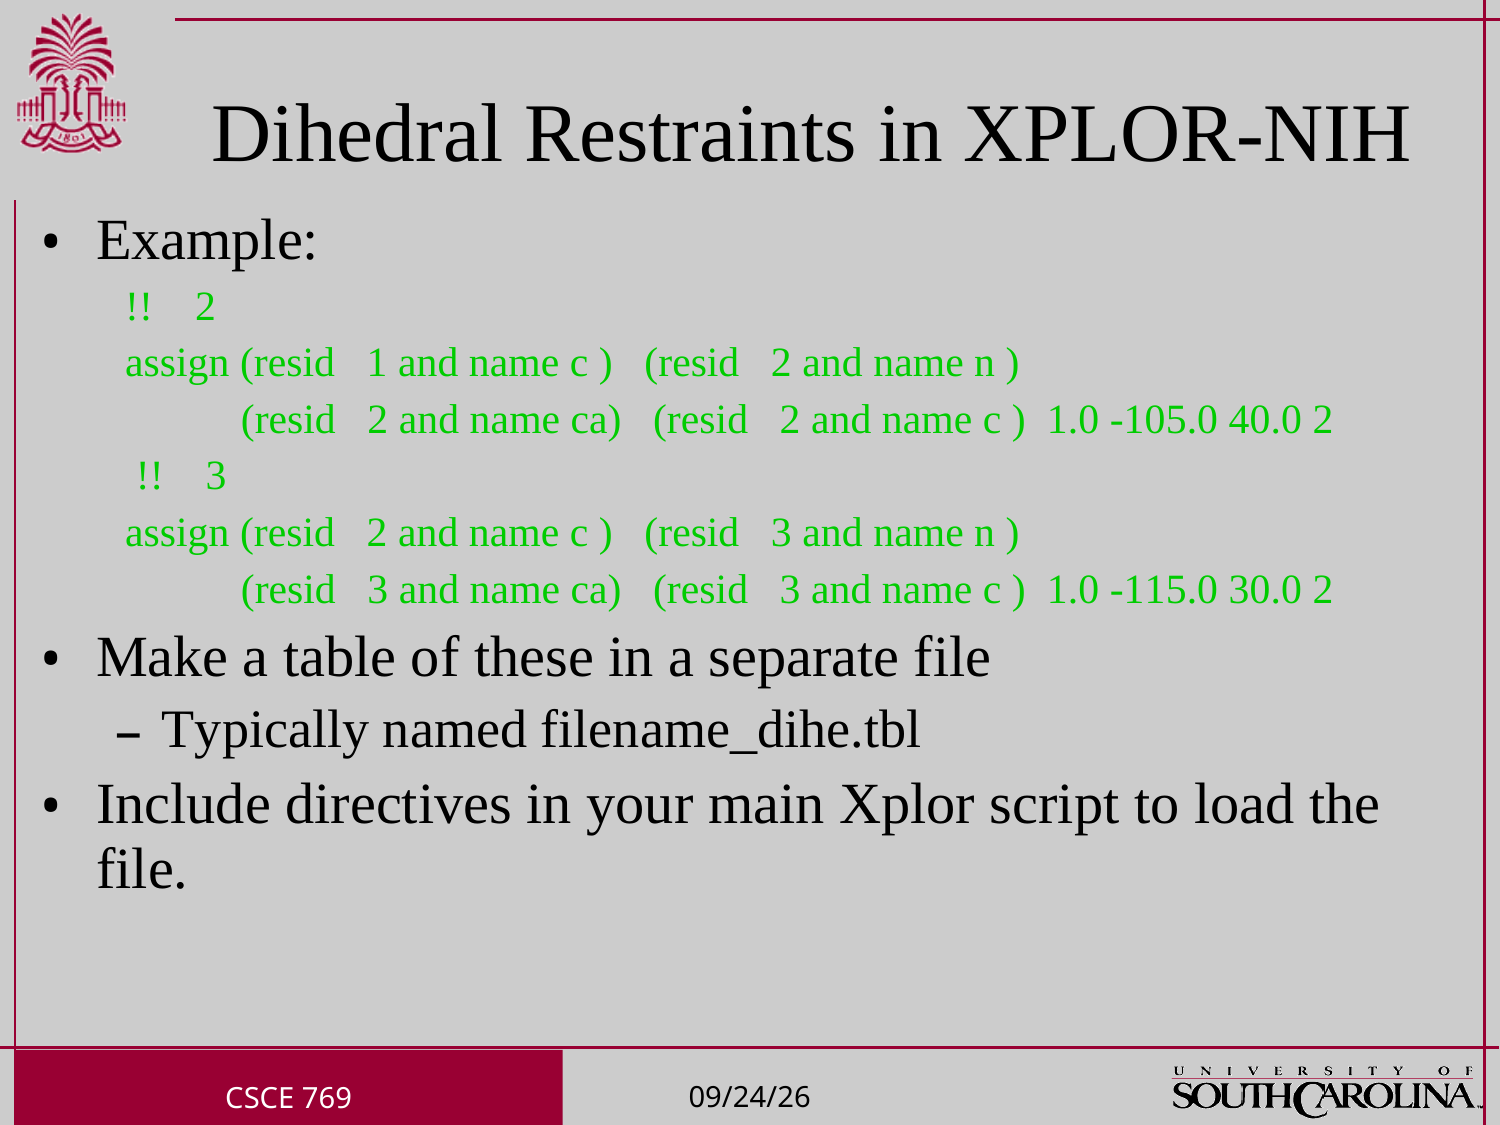

# Dihedral Restraints in XPLOR-NIH
Example:
 !! 2
 assign (resid 1 and name c ) (resid 2 and name n )
 (resid 2 and name ca) (resid 2 and name c ) 1.0 -105.0 40.0 2
 !! 3
 assign (resid 2 and name c ) (resid 3 and name n )
 (resid 3 and name ca) (resid 3 and name c ) 1.0 -115.0 30.0 2
Make a table of these in a separate file
Typically named filename_dihe.tbl
Include directives in your main Xplor script to load the file.